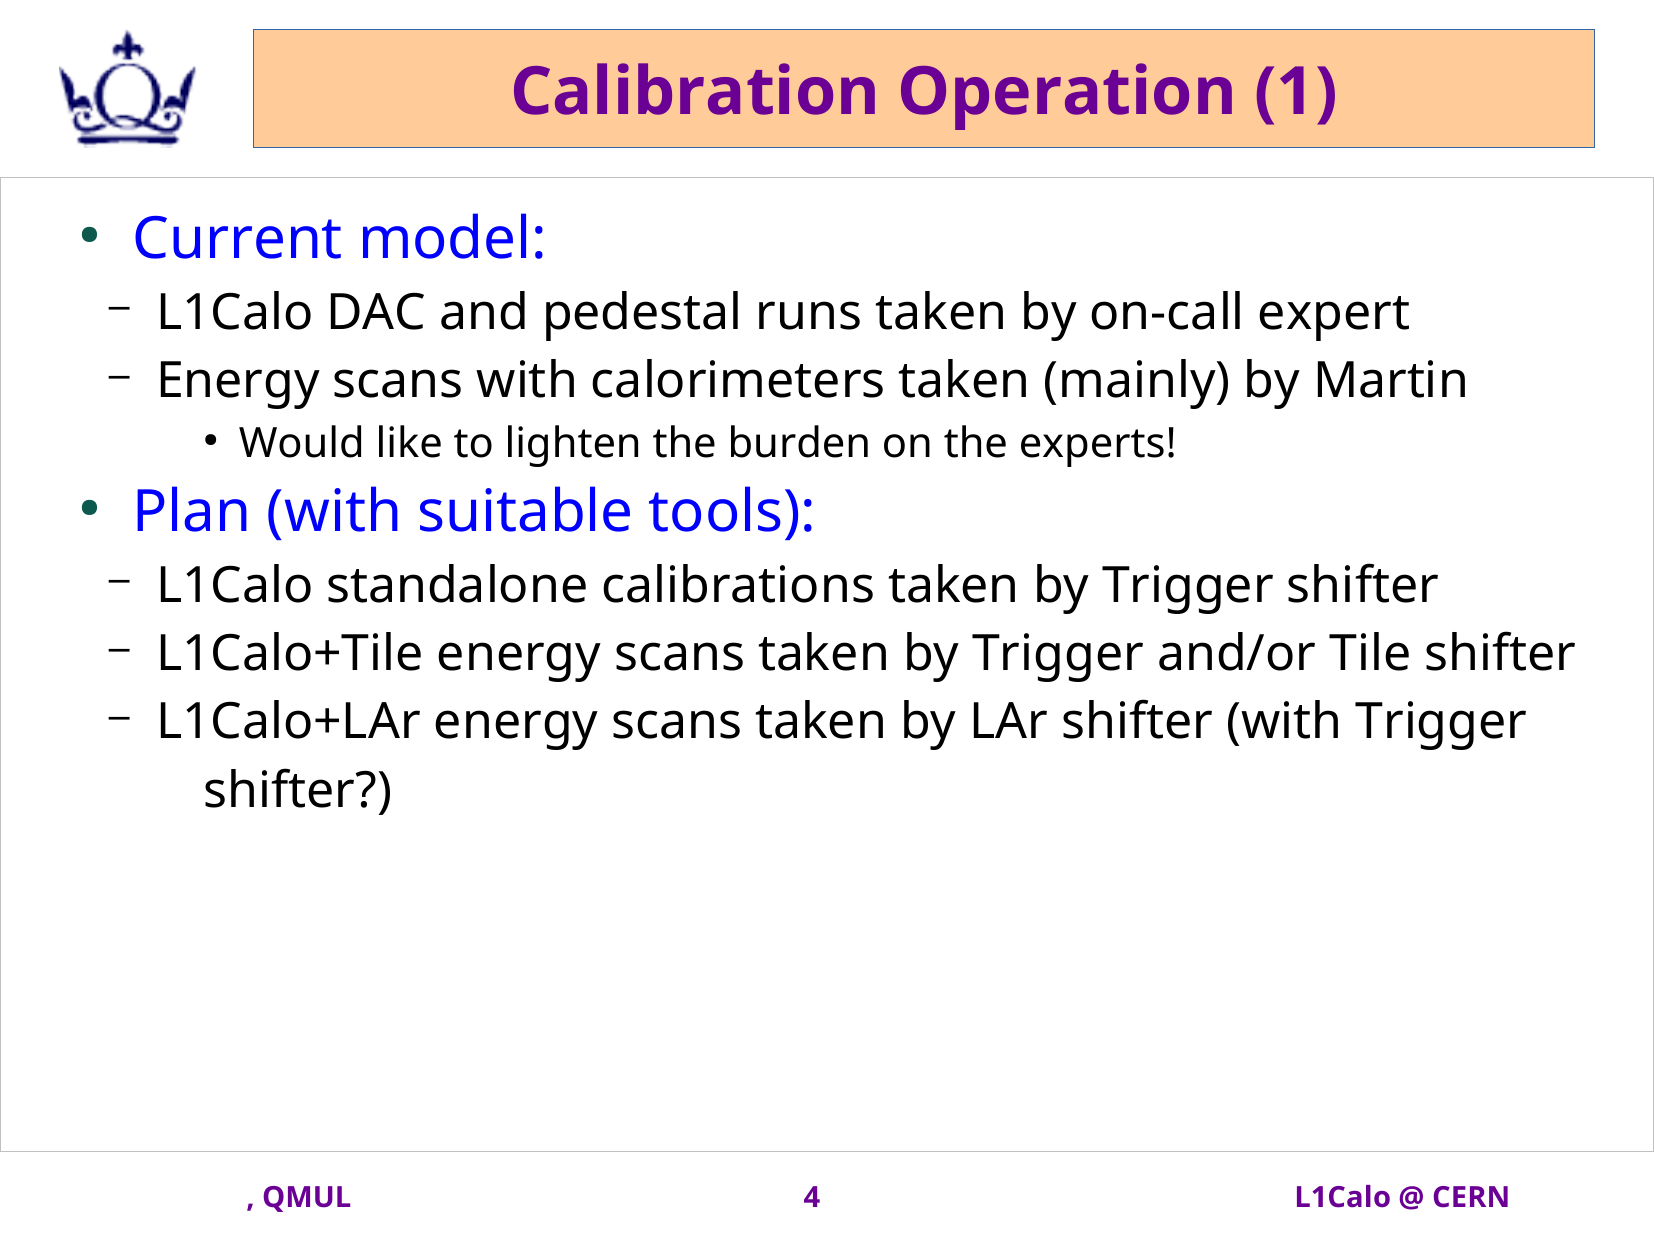

# Calibration Operation (1)
Current model:
L1Calo DAC and pedestal runs taken by on-call expert
Energy scans with calorimeters taken (mainly) by Martin
Would like to lighten the burden on the experts!
Plan (with suitable tools):
L1Calo standalone calibrations taken by Trigger shifter
L1Calo+Tile energy scans taken by Trigger and/or Tile shifter
L1Calo+LAr energy scans taken by LAr shifter (with Trigger shifter?)